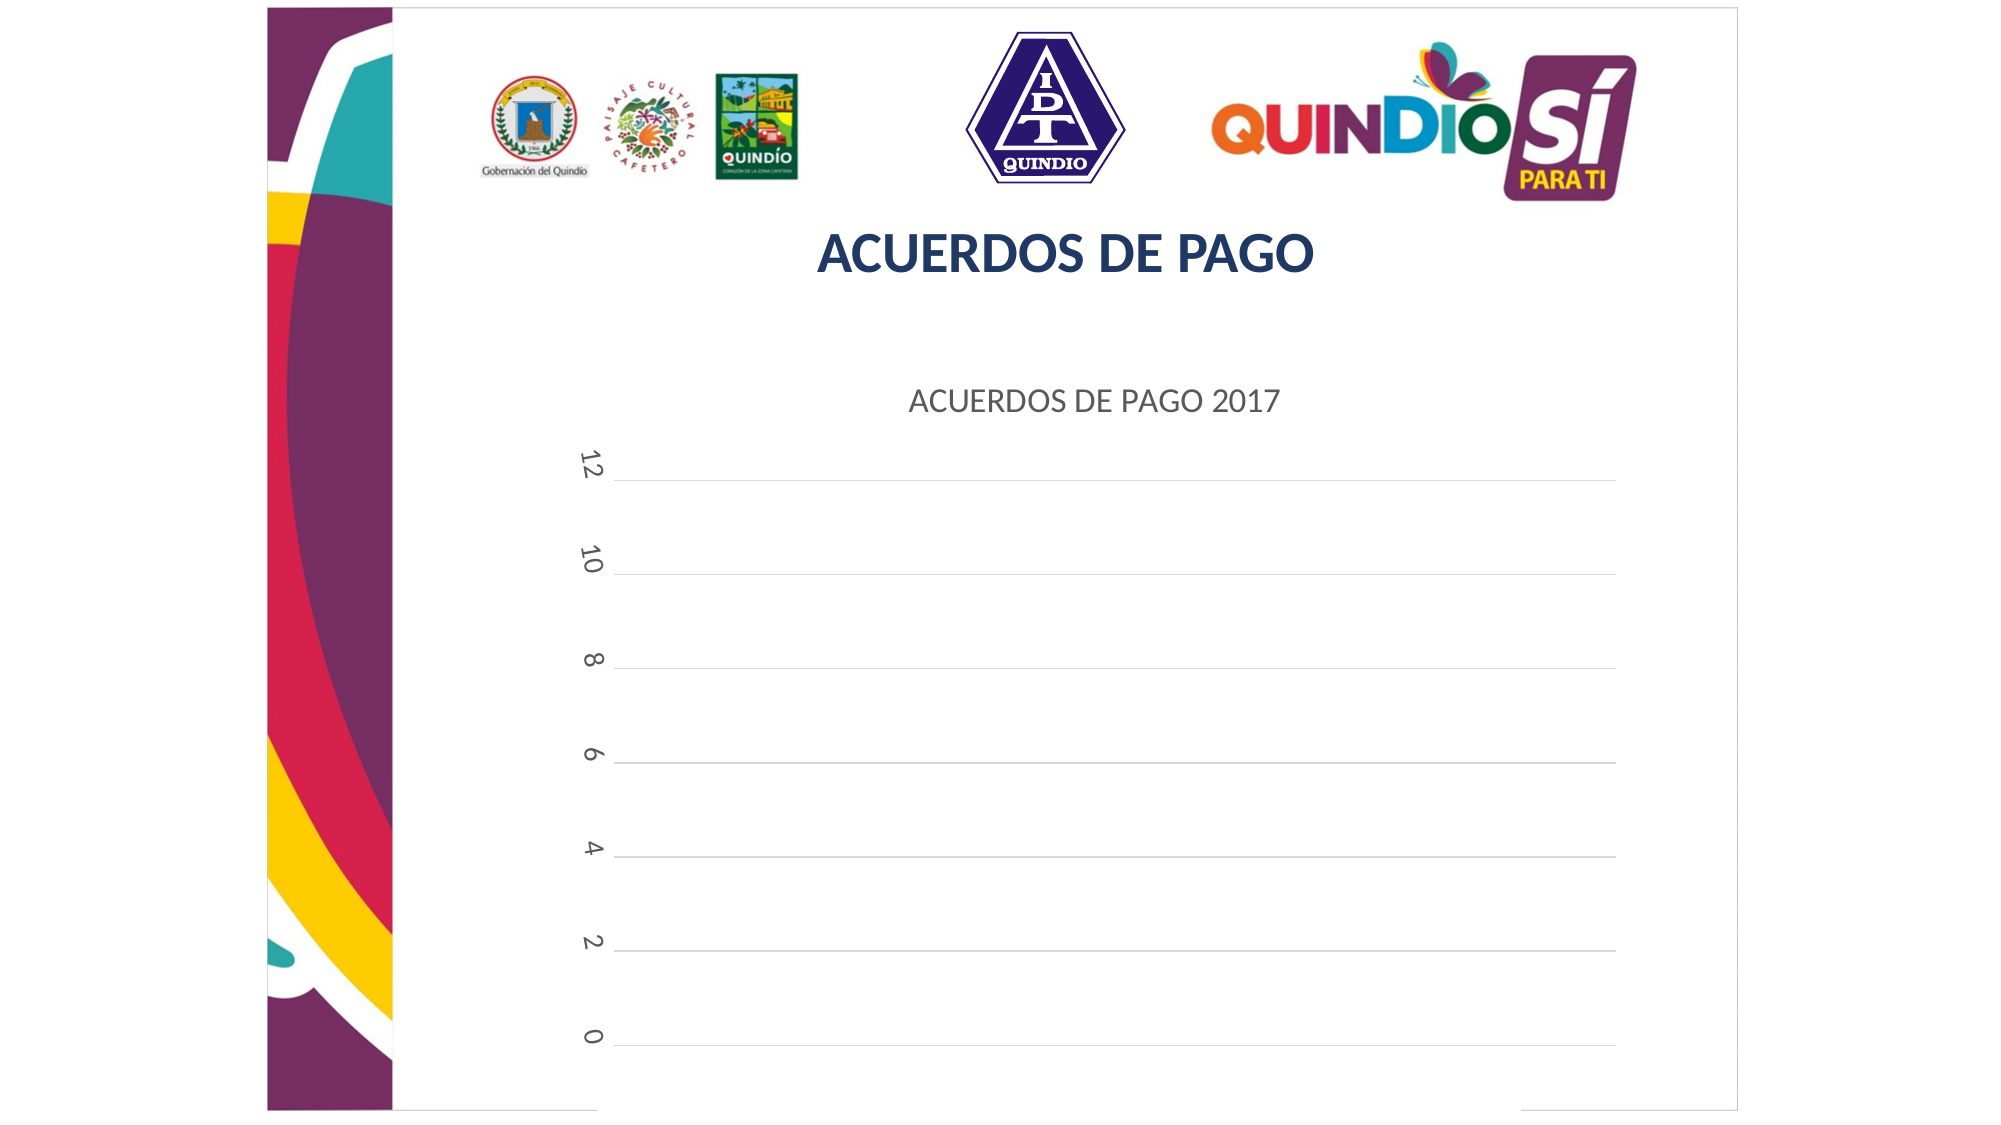

ACUERDOS DE PAGO
### Chart: ACUERDOS DE PAGO 2017
| Category | |
|---|---|
GLORIA MERCEDES BUITRAGO SALAZAR
Directora General